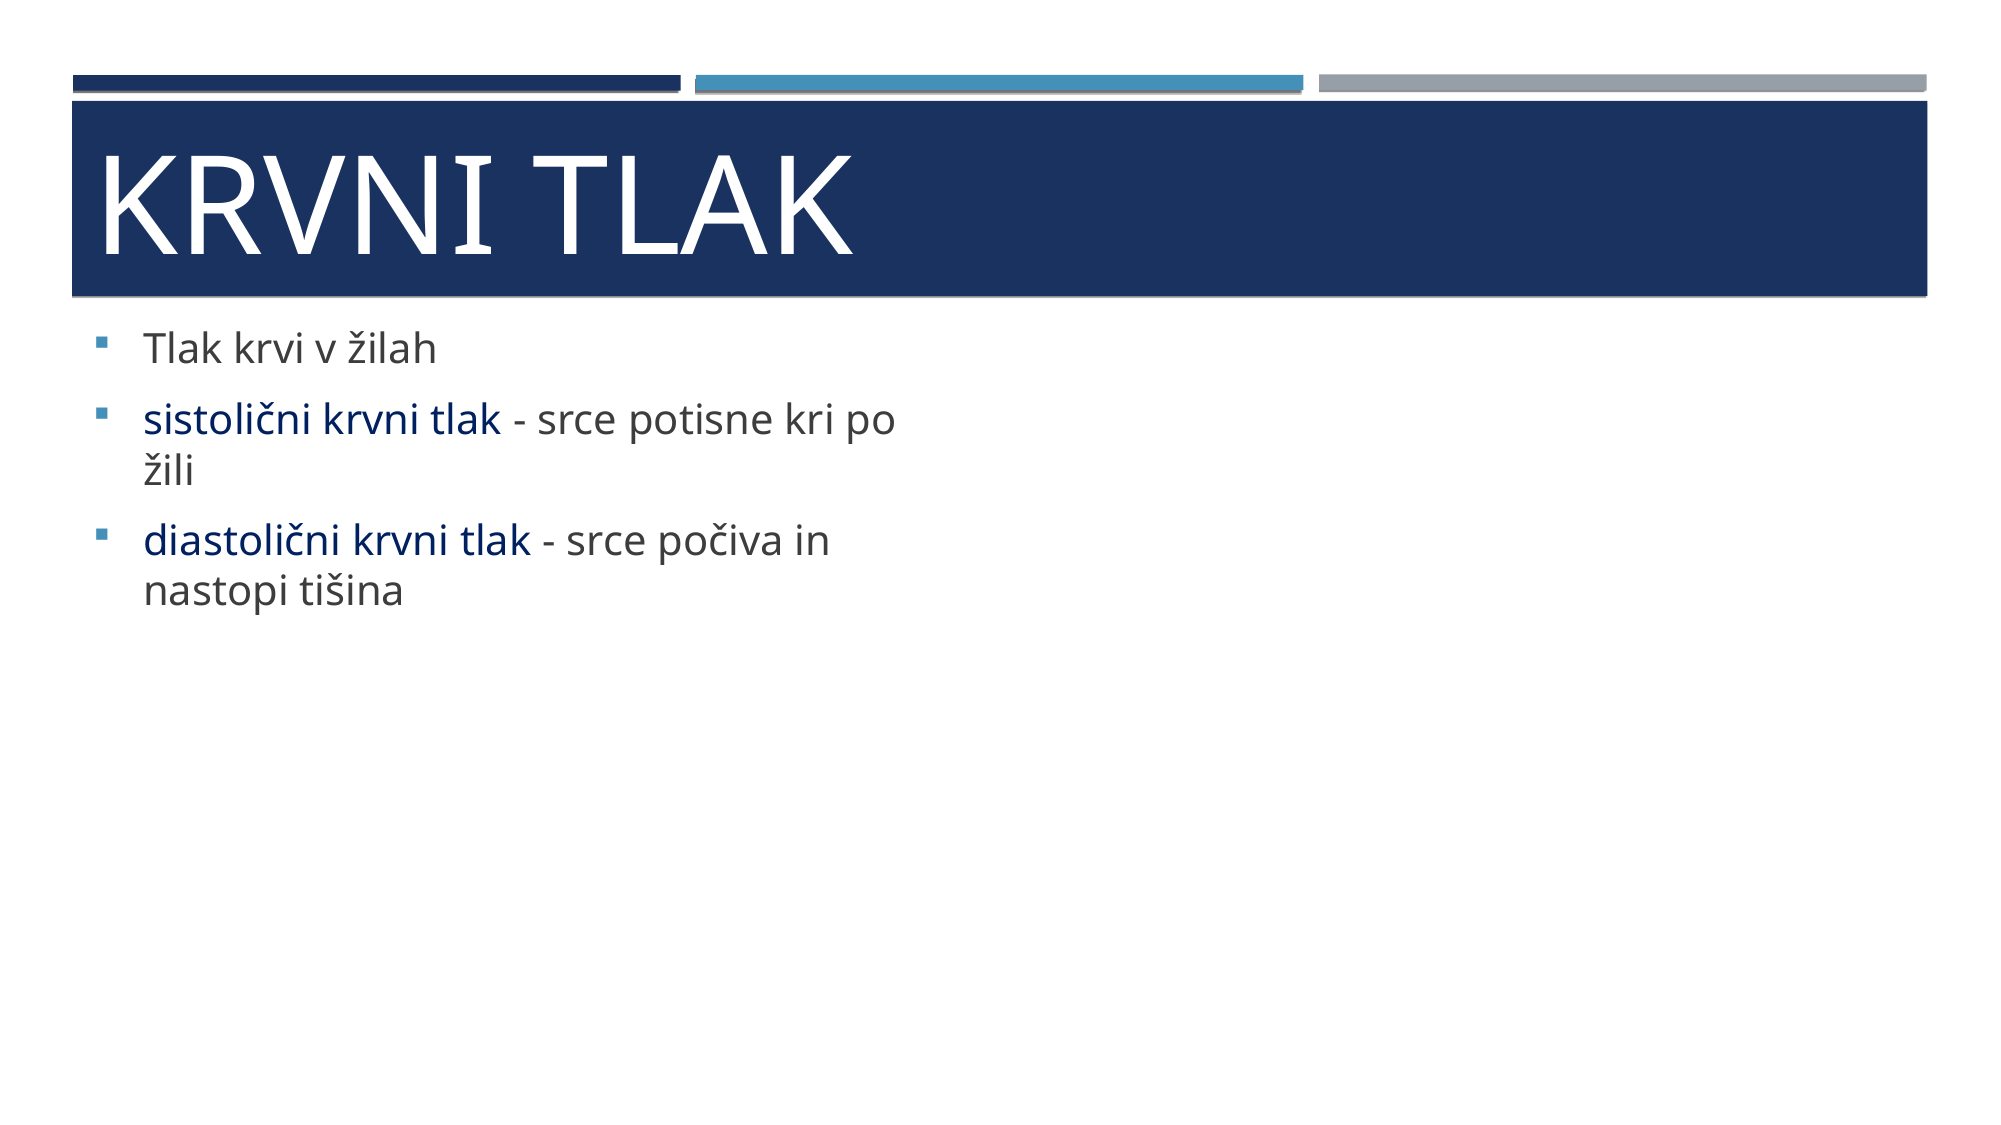

# Krvni tlak
Tlak krvi v žilah
sistolični krvni tlak - srce potisne kri po žili
diastolični krvni tlak - srce počiva in nastopi tišina